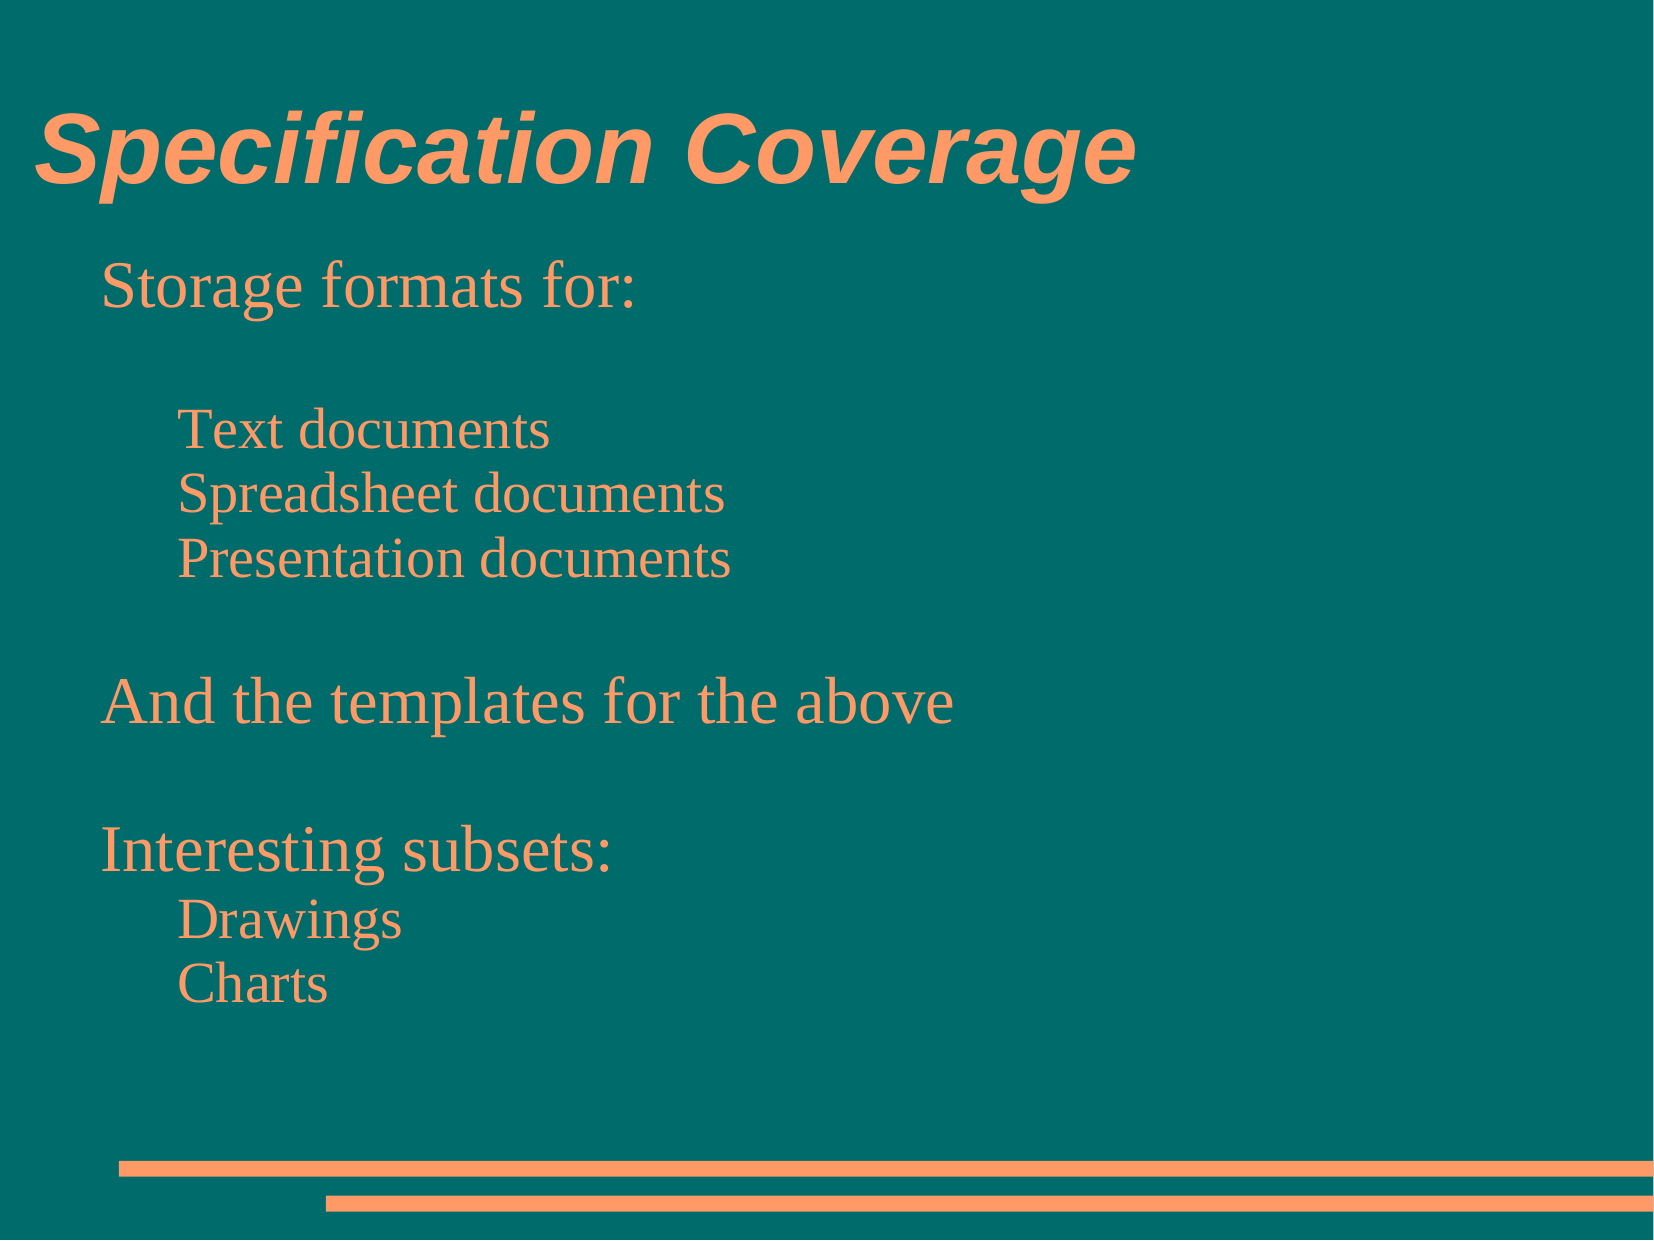

# Specification Coverage
Storage formats for:
Text documents
Spreadsheet documents
Presentation documents
And the templates for the above
Interesting subsets:
Drawings
Charts